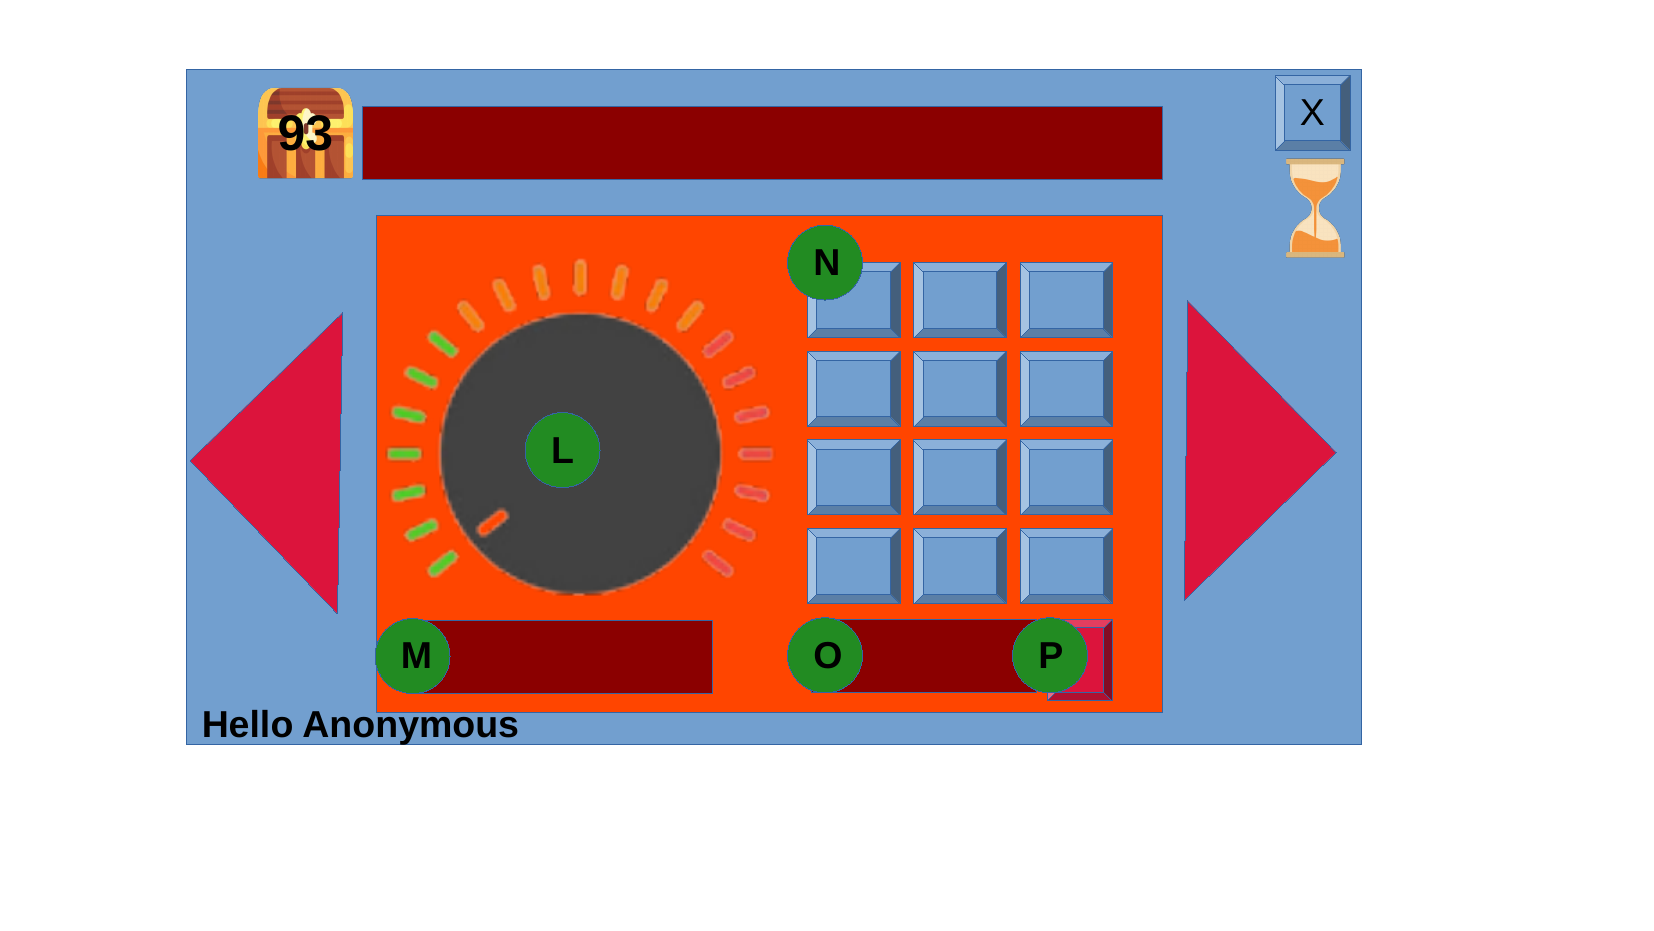

93
X
N
L
O
P
M
Hello Anonymous